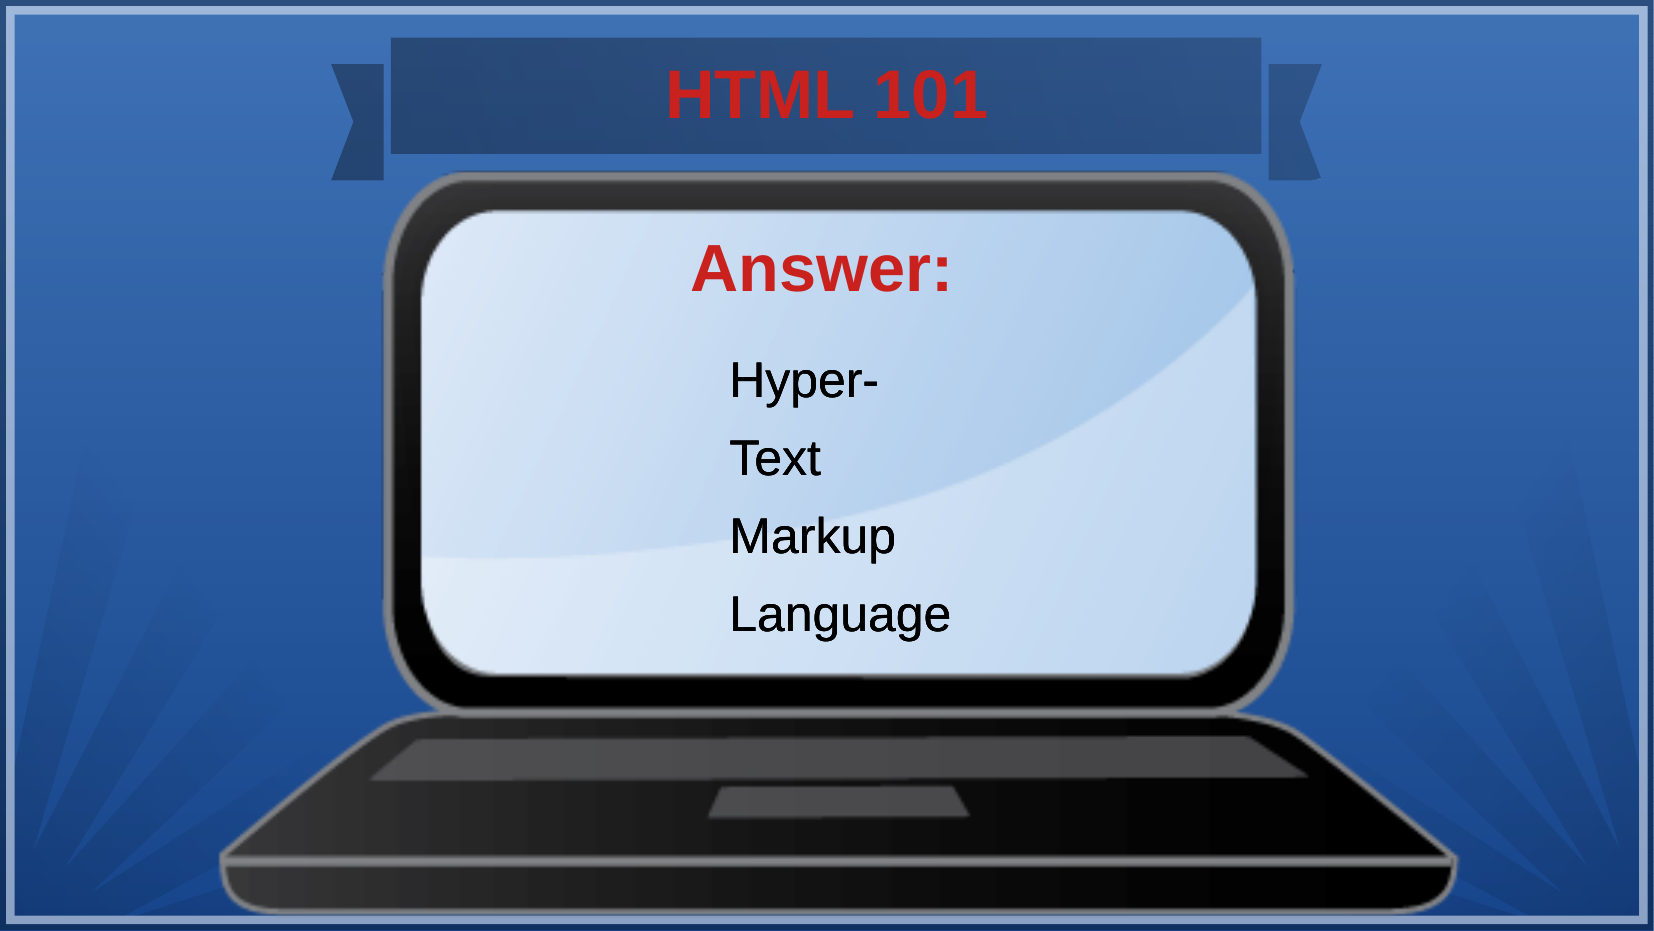

# HTML 101
Answer:
Hyper-
Text
Markup
Language
Hyper-
Text
Markup
Language
Hyper-
Text
Markup
Language